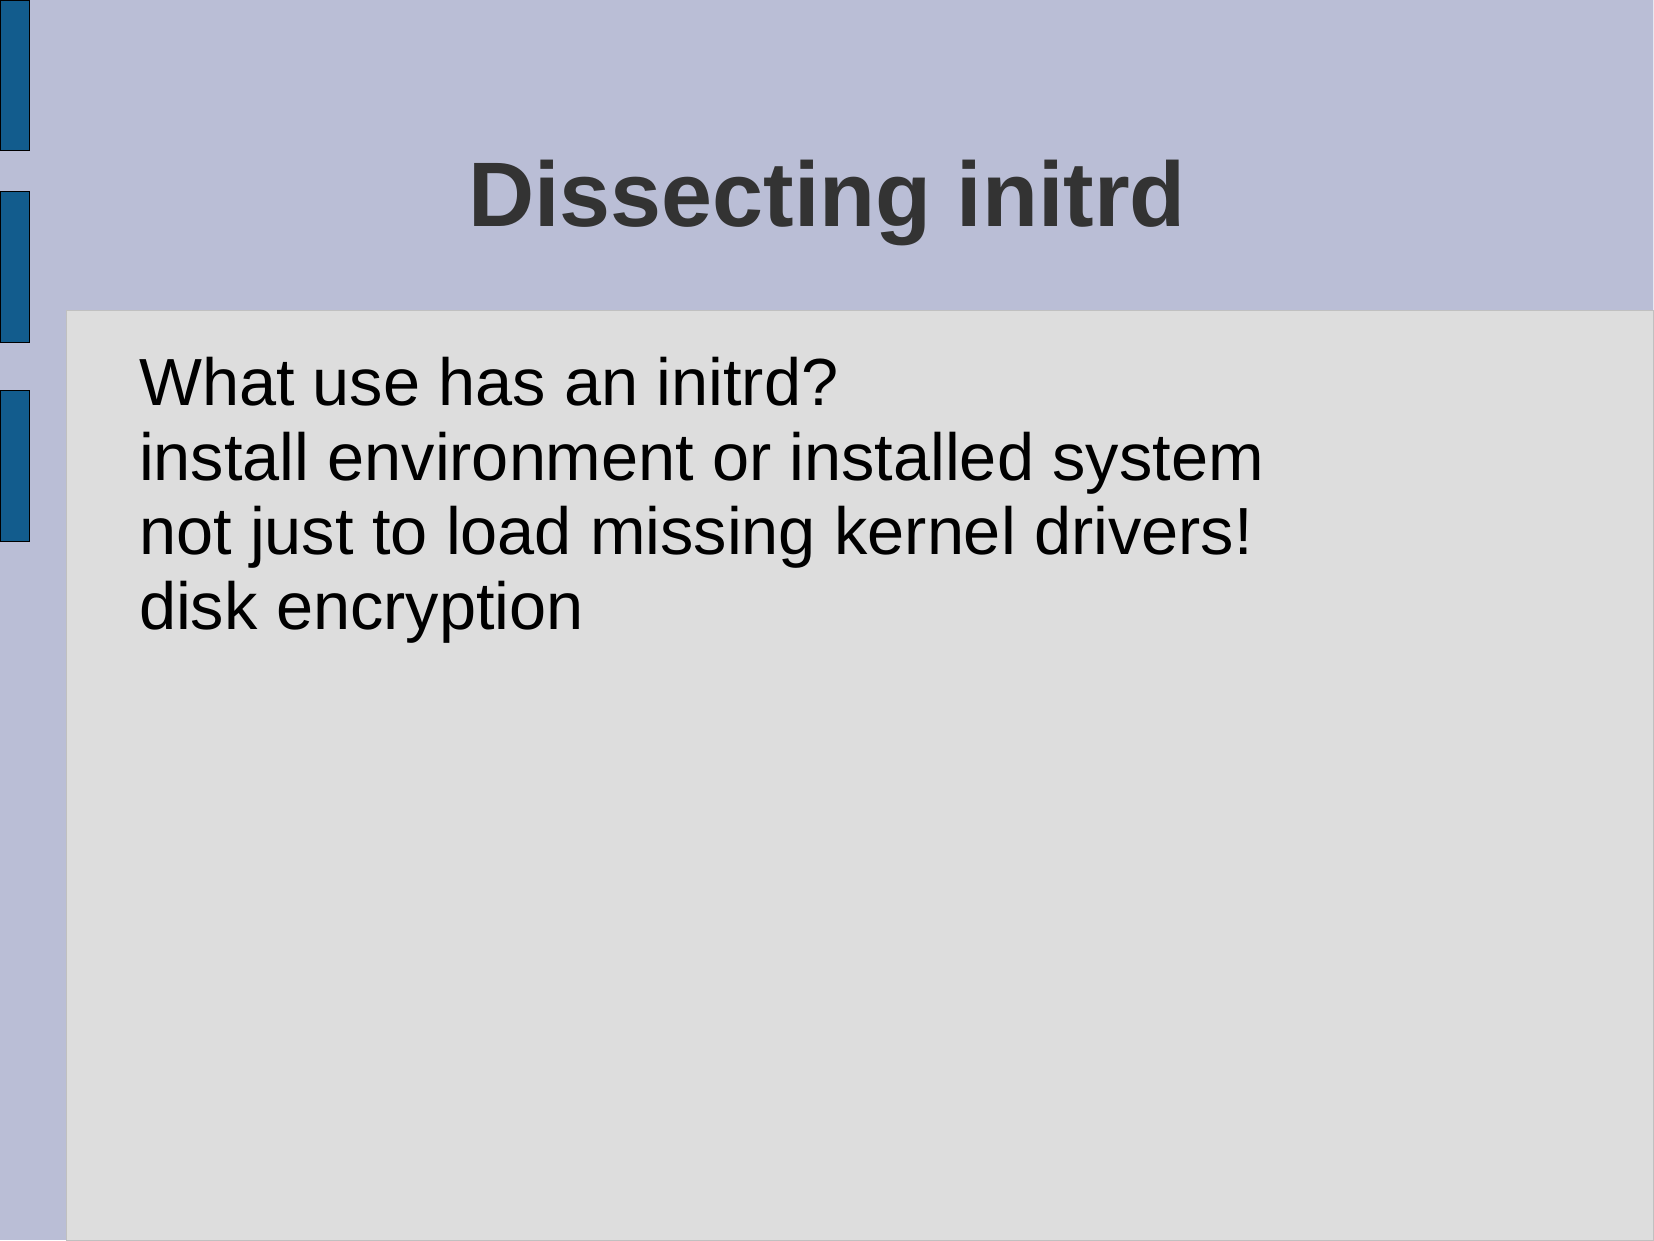

# Dissecting initrd
What use has an initrd?
install environment or installed system
not just to load missing kernel drivers!
disk encryption